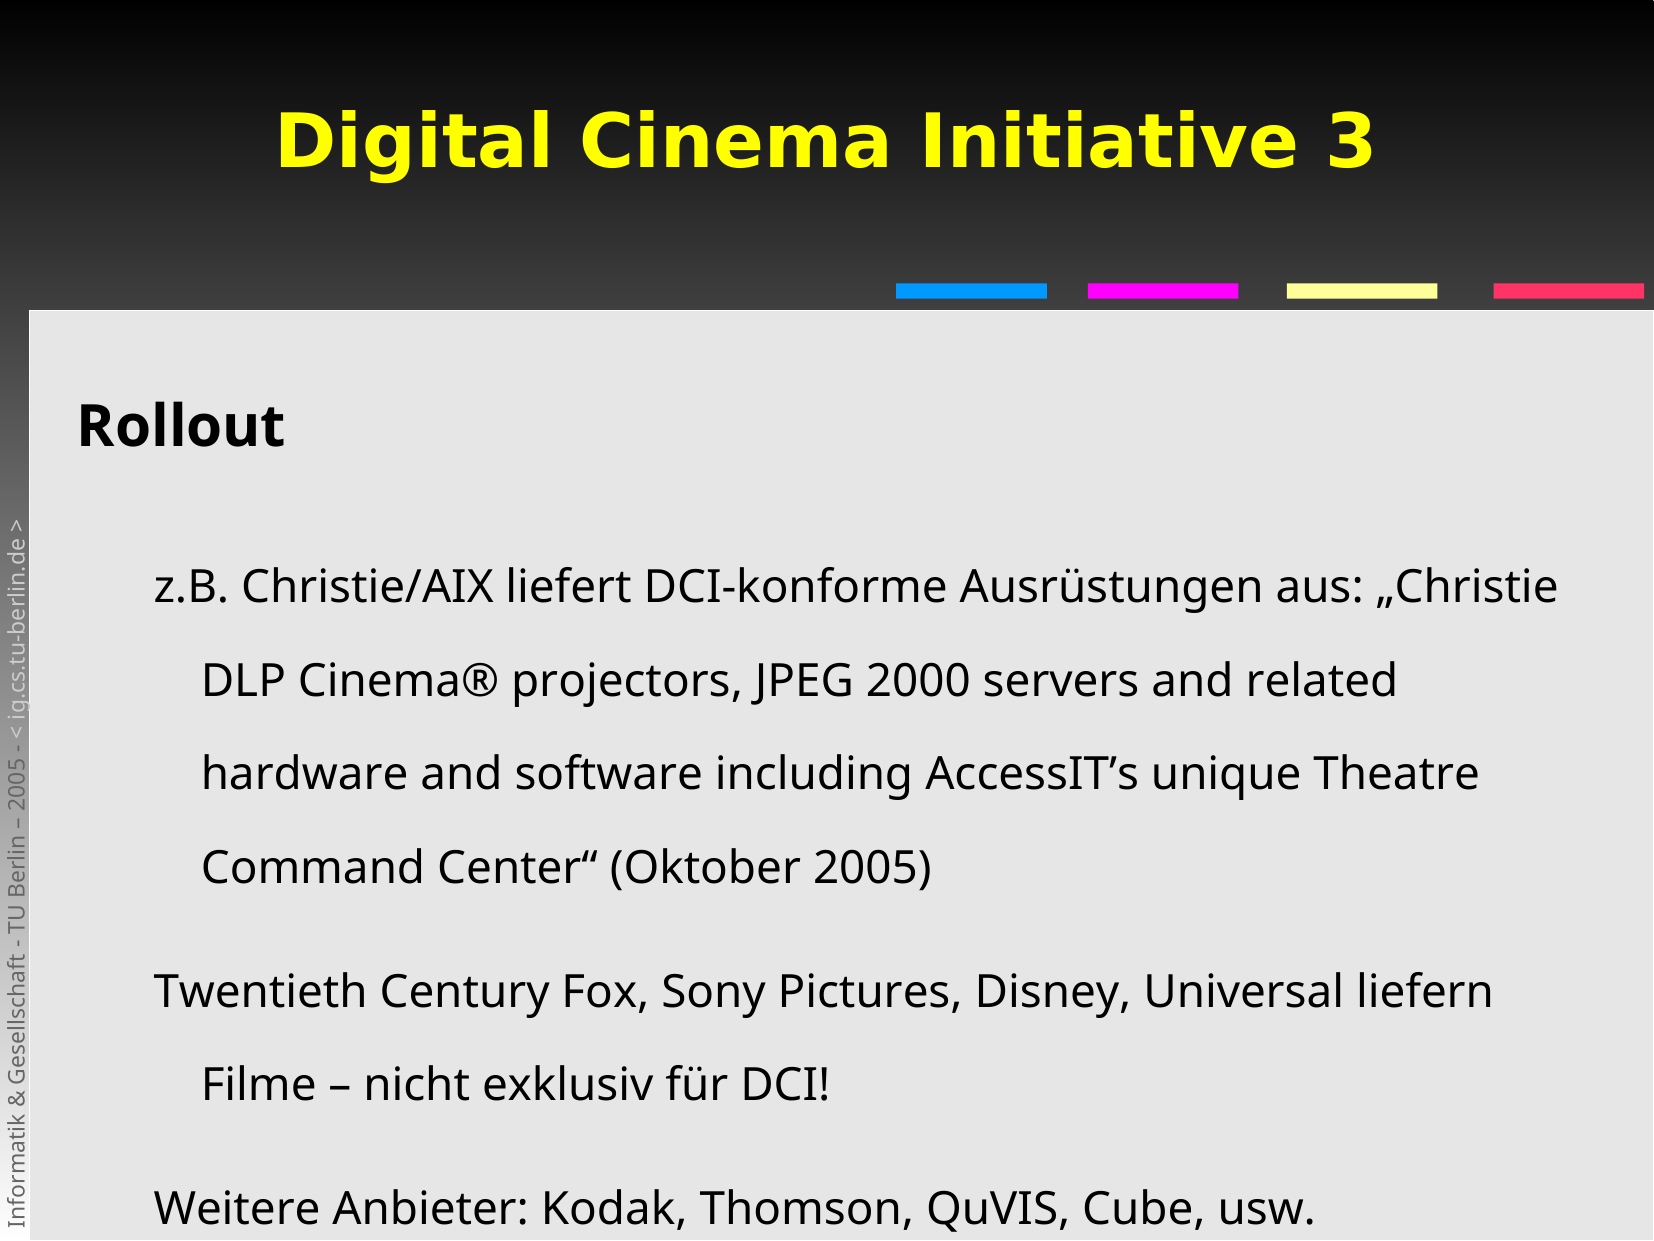

# Digital Cinema Initiative 3
Rollout
z.B. Christie/AIX liefert DCI-konforme Ausrüstungen aus: „Christie DLP Cinema® projectors, JPEG 2000 servers and related hardware and software including AccessIT’s unique Theatre Command Center“ (Oktober 2005)
Twentieth Century Fox, Sony Pictures, Disney, Universal liefern Filme – nicht exklusiv für DCI!
Weitere Anbieter: Kodak, Thomson, QuVIS, Cube, usw.